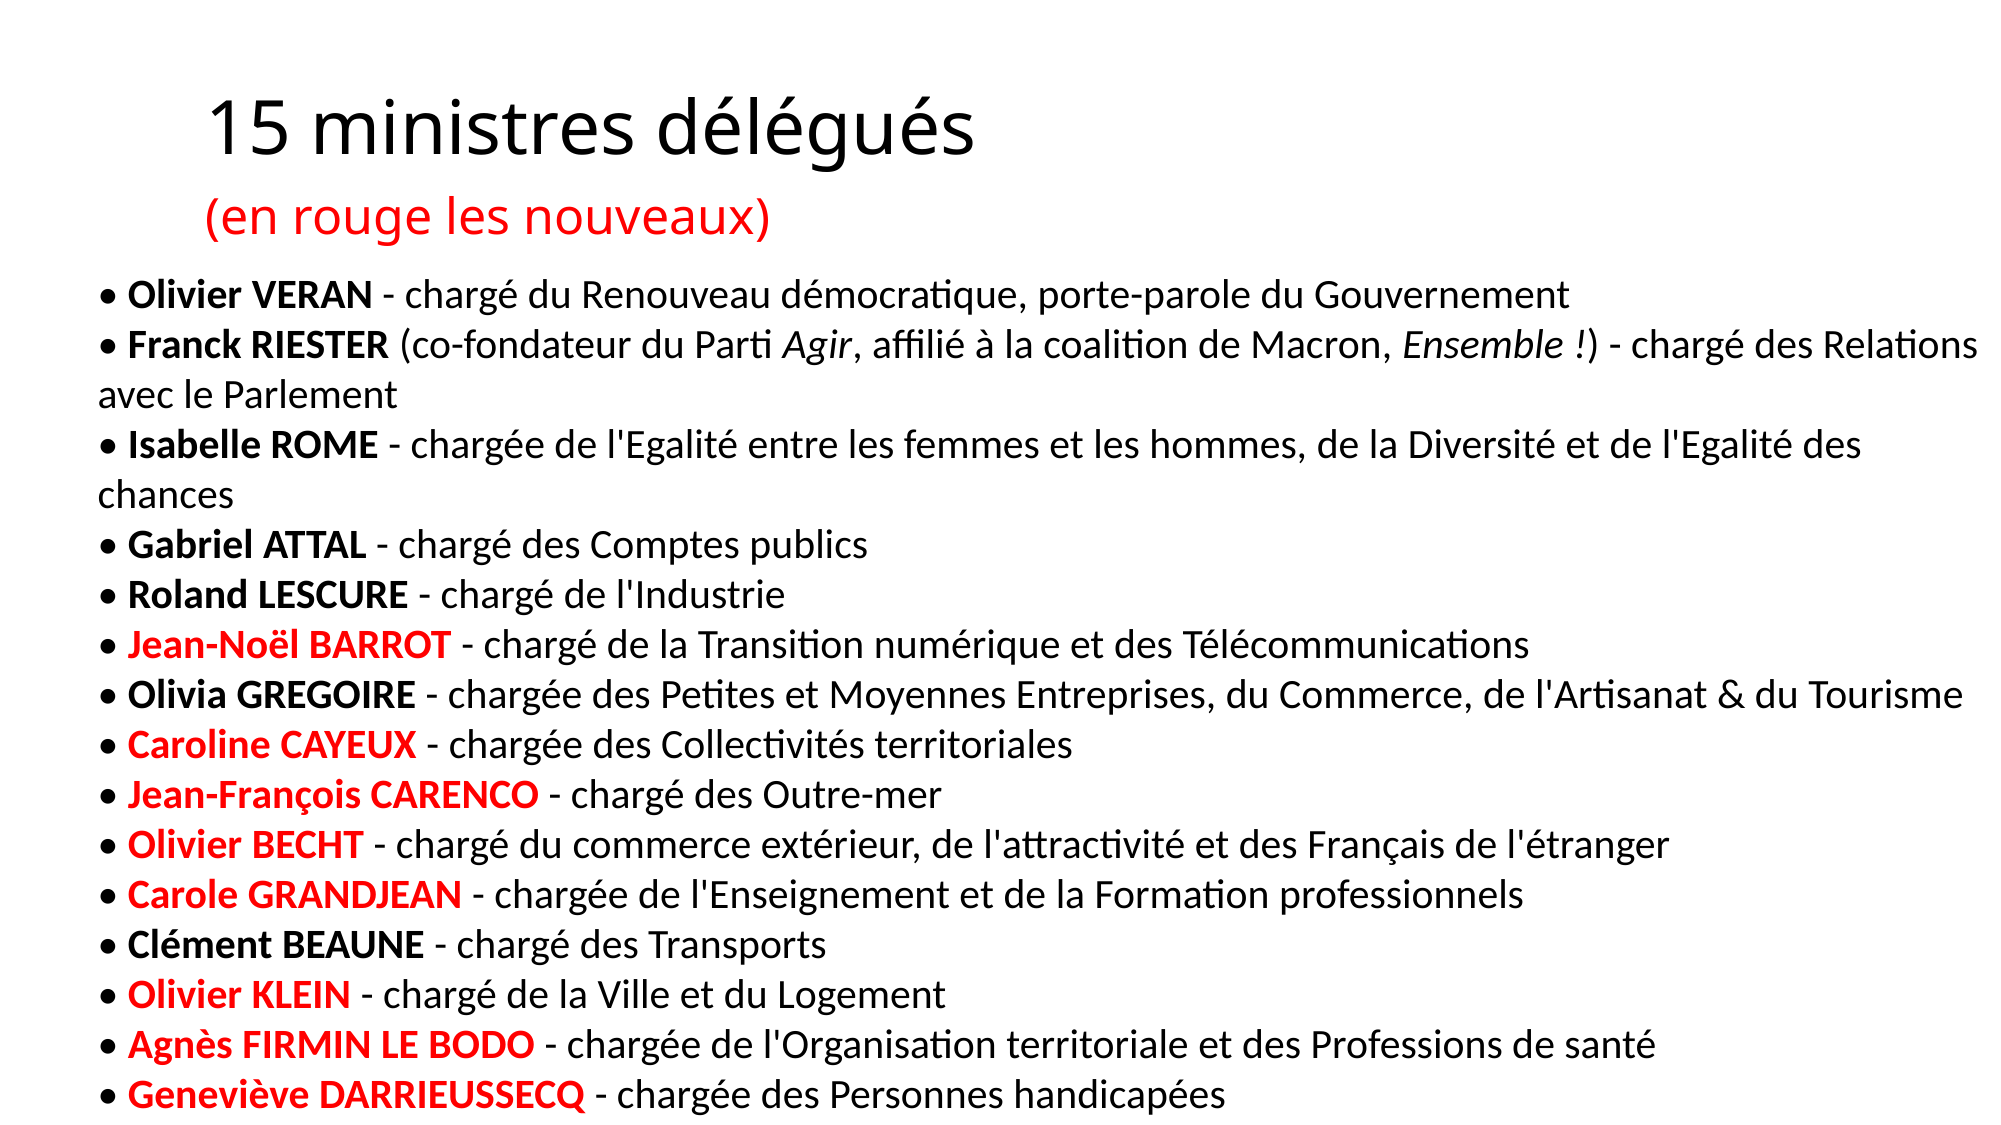

15 ministres délégués
(en rouge les nouveaux)
• Olivier VERAN - chargé du Renouveau démocratique, porte-parole du Gouvernement
• Franck RIESTER (co-fondateur du Parti Agir, affilié à la coalition de Macron, Ensemble !) - chargé des Relations avec le Parlement
• Isabelle ROME - chargée de l'Egalité entre les femmes et les hommes, de la Diversité et de l'Egalité des chances
• Gabriel ATTAL - chargé des Comptes publics
• Roland LESCURE - chargé de l'Industrie
• Jean-Noël BARROT - chargé de la Transition numérique et des Télécommunications
• Olivia GREGOIRE - chargée des Petites et Moyennes Entreprises, du Commerce, de l'Artisanat & du Tourisme
• Caroline CAYEUX - chargée des Collectivités territoriales
• Jean-François CARENCO - chargé des Outre-mer
• Olivier BECHT - chargé du commerce extérieur, de l'attractivité et des Français de l'étranger
• Carole GRANDJEAN - chargée de l'Enseignement et de la Formation professionnels
• Clément BEAUNE - chargé des Transports
• Olivier KLEIN - chargé de la Ville et du Logement
• Agnès FIRMIN LE BODO - chargée de l'Organisation territoriale et des Professions de santé
• Geneviève DARRIEUSSECQ - chargée des Personnes handicapées